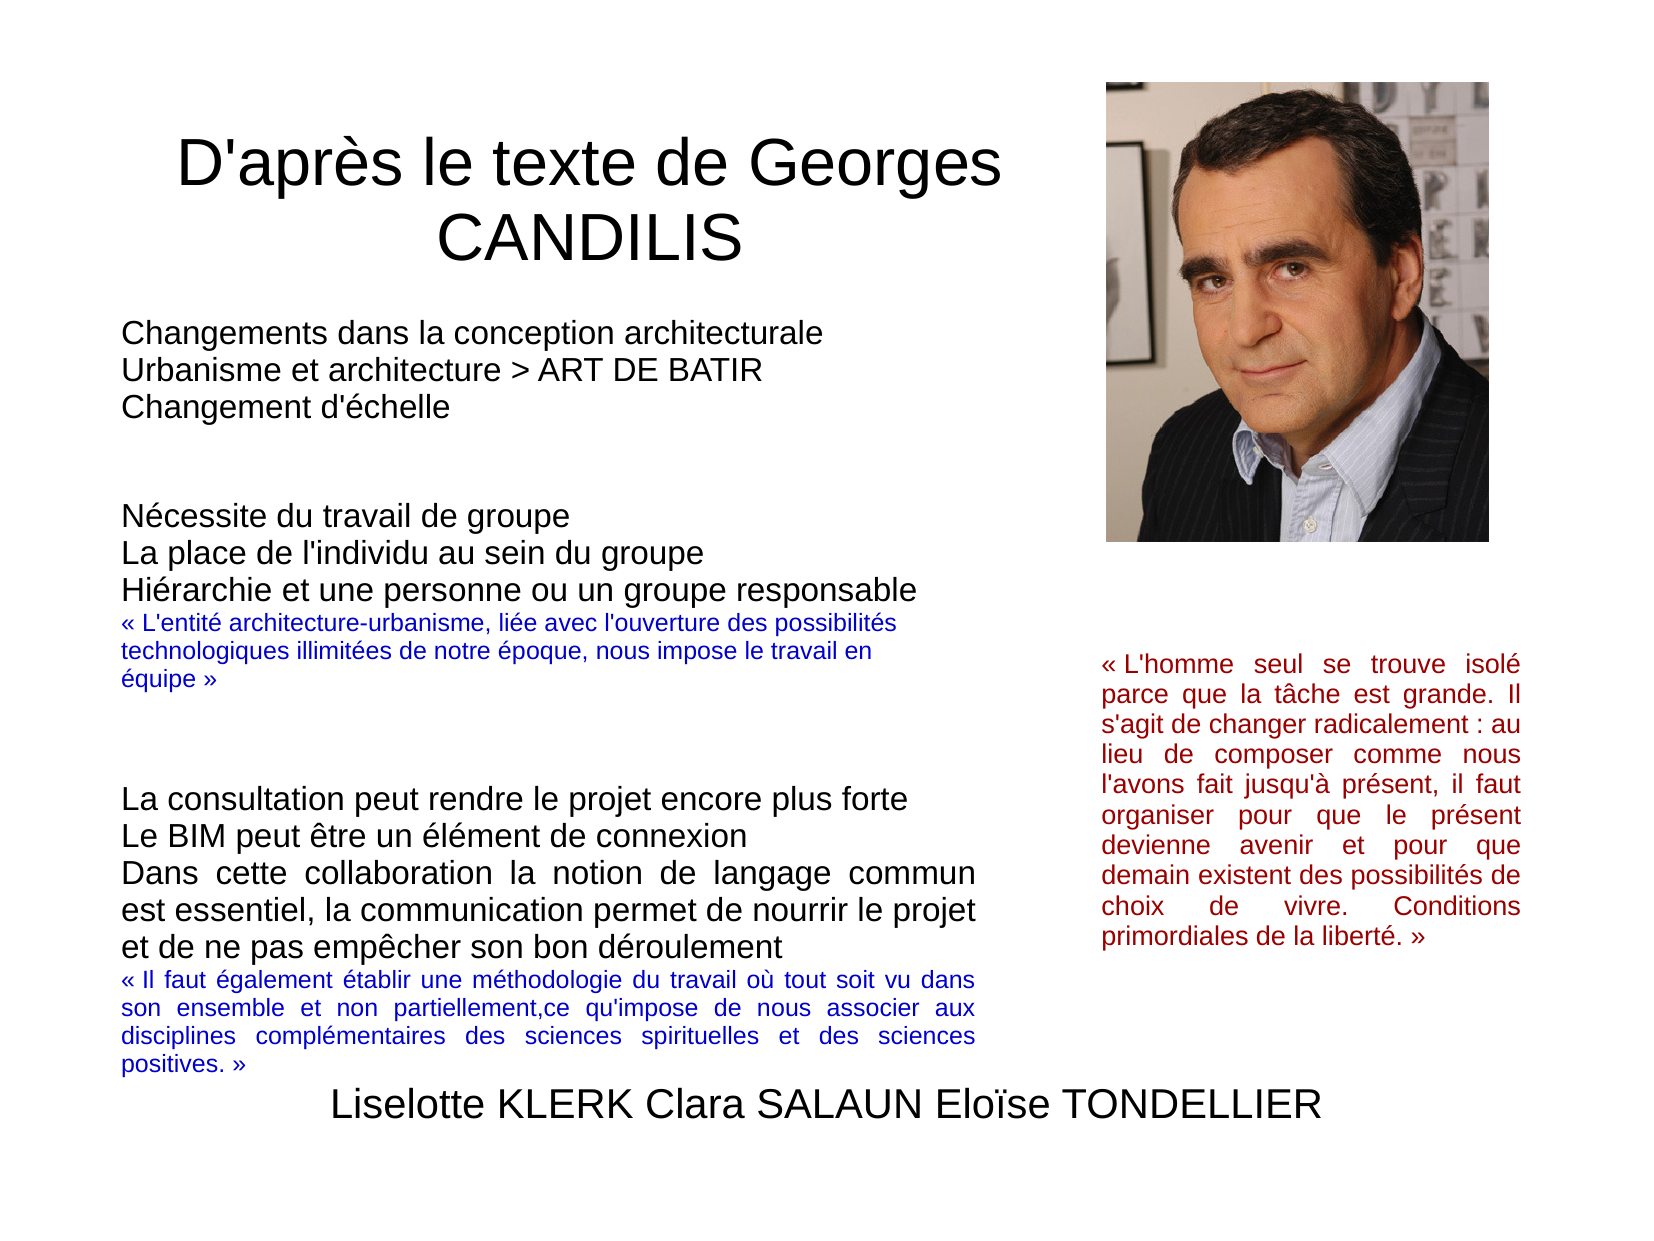

# D'après le texte de Georges CANDILIS
Changements dans la conception architecturale
Urbanisme et architecture > ART DE BATIR
Changement d'échelle
Nécessite du travail de groupe
La place de l'individu au sein du groupe
Hiérarchie et une personne ou un groupe responsable
« L'entité architecture-urbanisme, liée avec l'ouverture des possibilités technologiques illimitées de notre époque, nous impose le travail en équipe »
La consultation peut rendre le projet encore plus forte
Le BIM peut être un élément de connexion
Dans cette collaboration la notion de langage commun est essentiel, la communication permet de nourrir le projet et de ne pas empêcher son bon déroulement
« Il faut également établir une méthodologie du travail où tout soit vu dans son ensemble et non partiellement,ce qu'impose de nous associer aux disciplines complémentaires des sciences spirituelles et des sciences positives. »
« L'homme seul se trouve isolé parce que la tâche est grande. Il s'agit de changer radicalement : au lieu de composer comme nous l'avons fait jusqu'à présent, il faut organiser pour que le présent devienne avenir et pour que demain existent des possibilités de choix de vivre. Conditions primordiales de la liberté. »
Liselotte KLERK Clara SALAUN Eloïse TONDELLIER